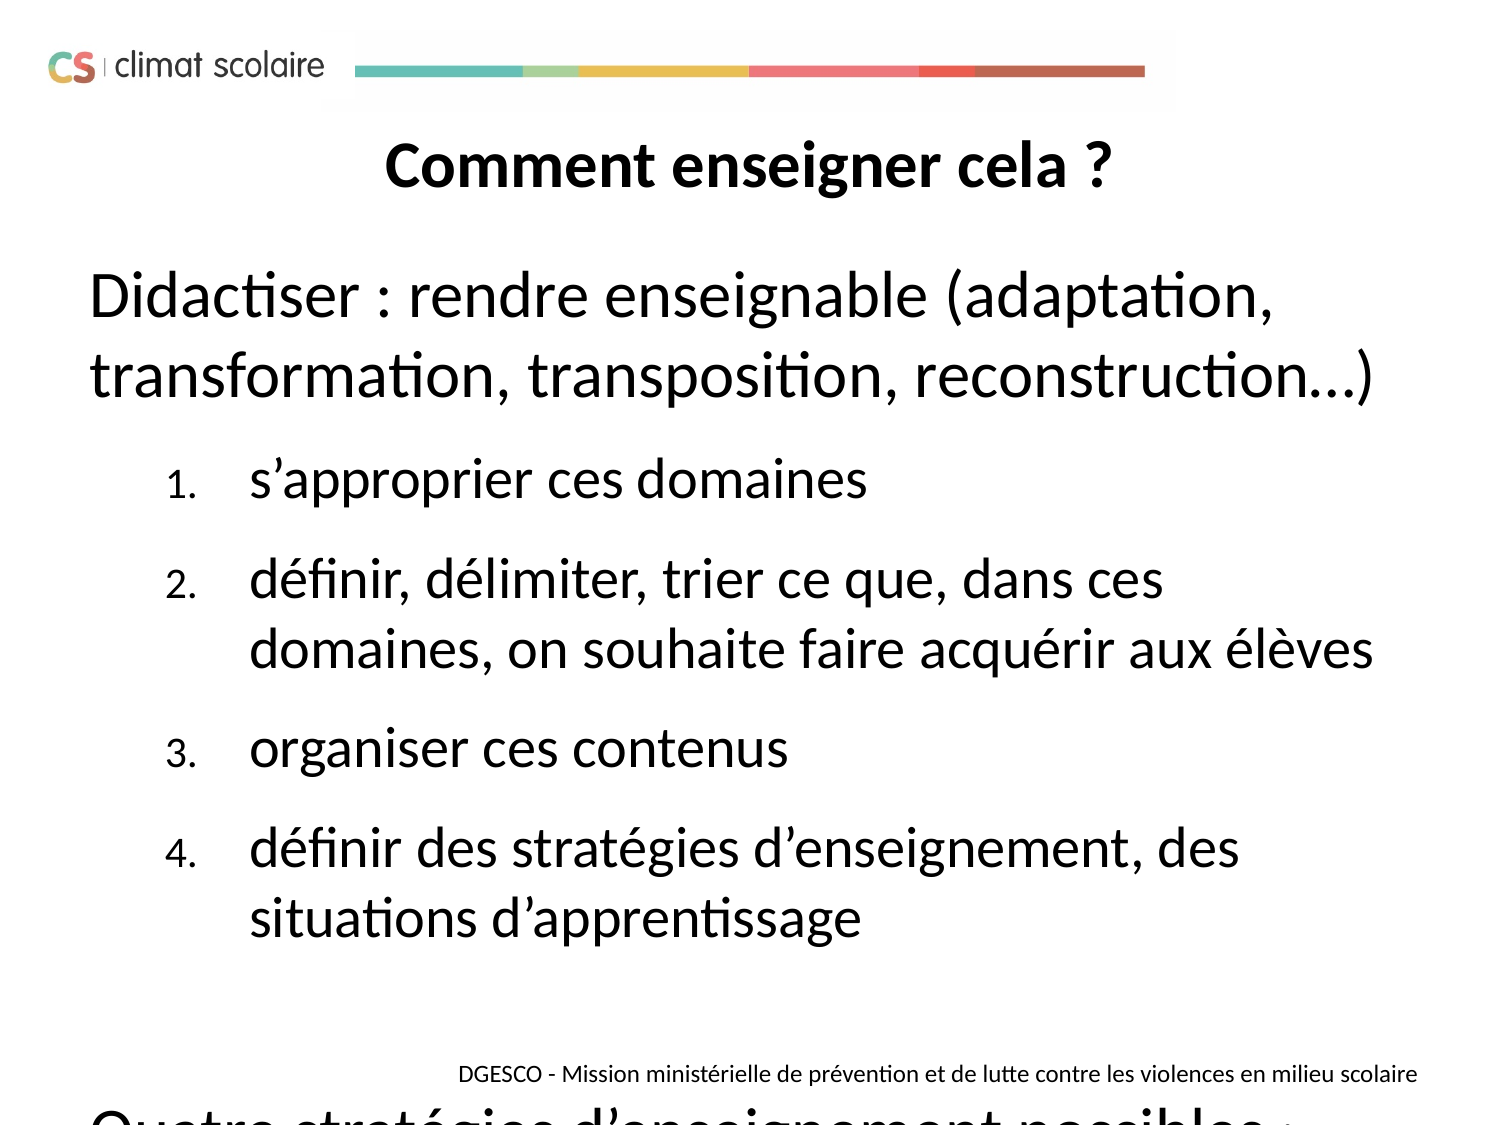

# Comment enseigner cela ?
Didactiser : rendre enseignable (adaptation, transformation, transposition, reconstruction…)
s’approprier ces domaines
définir, délimiter, trier ce que, dans ces domaines, on souhaite faire acquérir aux élèves
organiser ces contenus
définir des stratégies d’enseignement, des situations d’apprentissage
Quatre stratégies d’enseignement possibles :
interventions informelles peu ou non pensées
interventions formalisées (séances dédiées)
interventions formalisées (dissémination)
interventions informelles, mais pensées (contextes, environnement…)
Importance d’un projet explicite (pour tenir dans la durée)